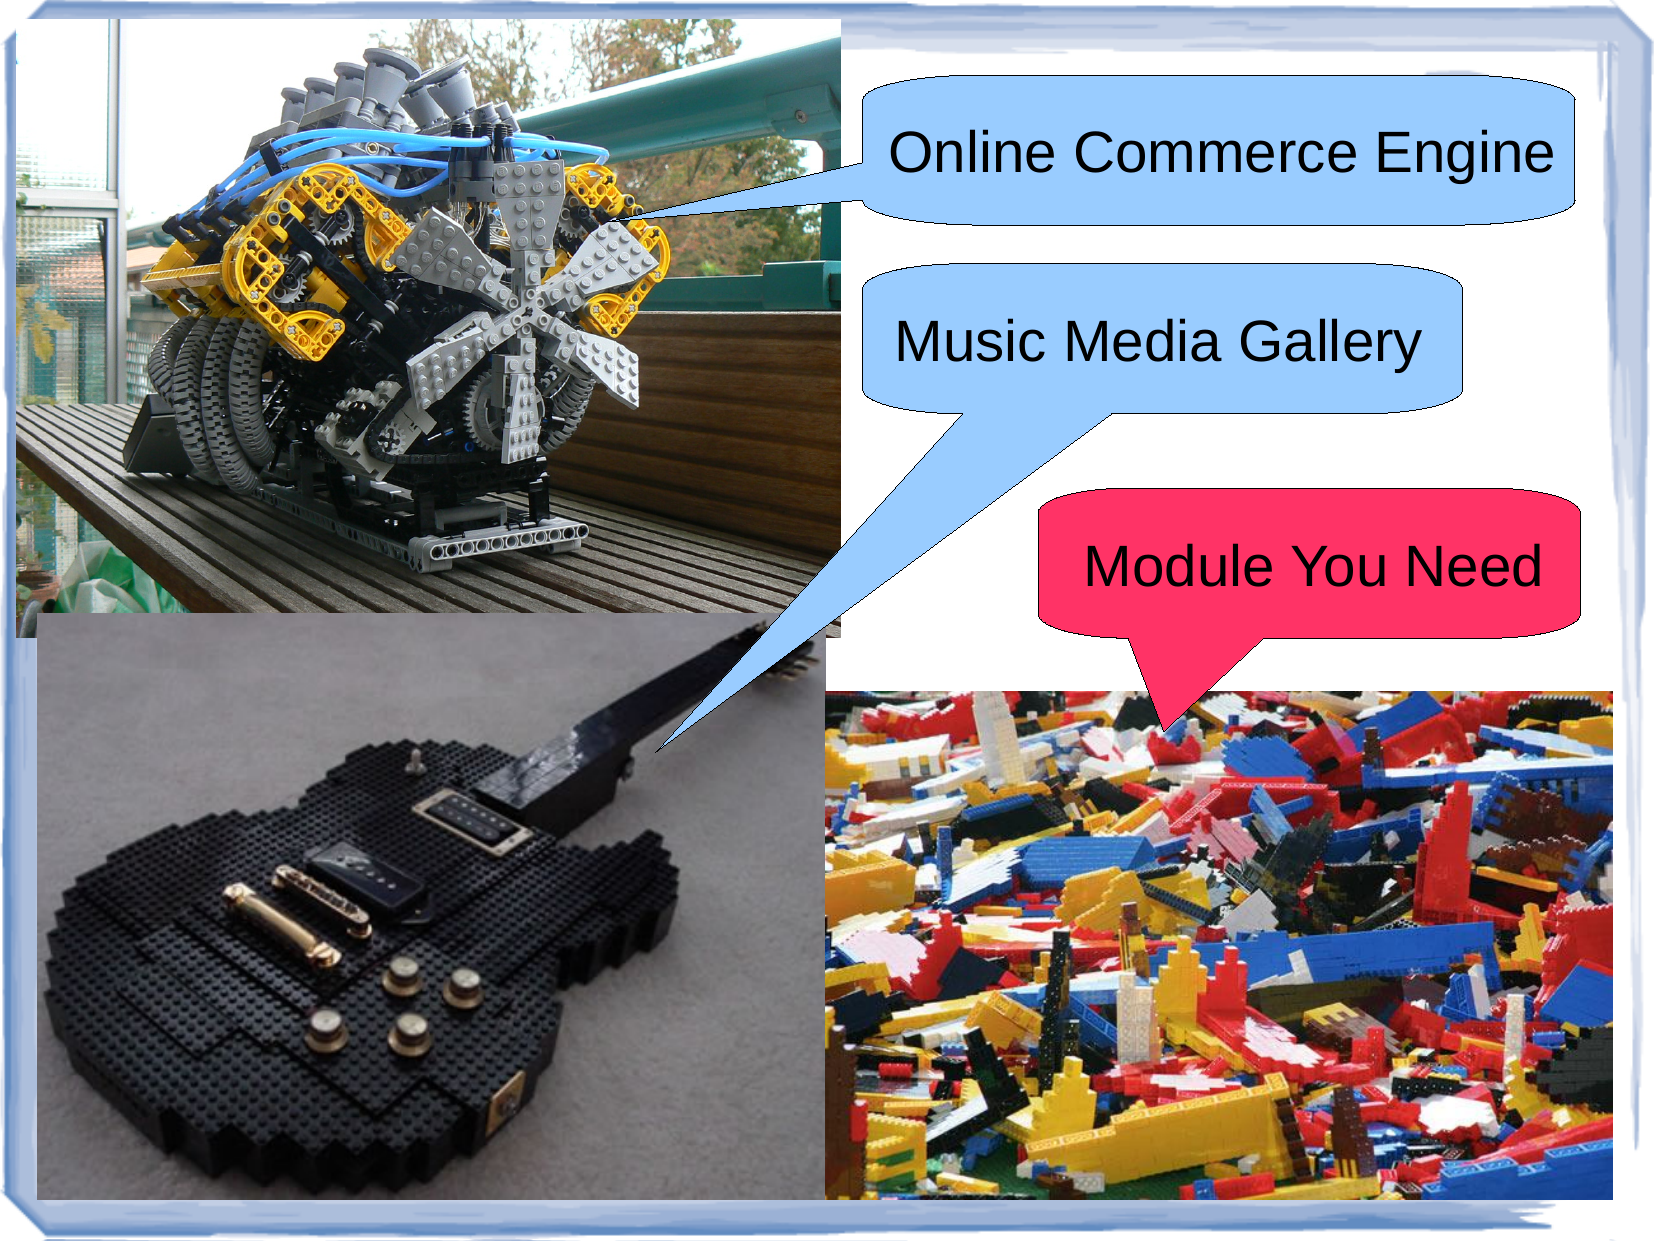

Online Commerce Engine
Music Media Gallery
Module You Need